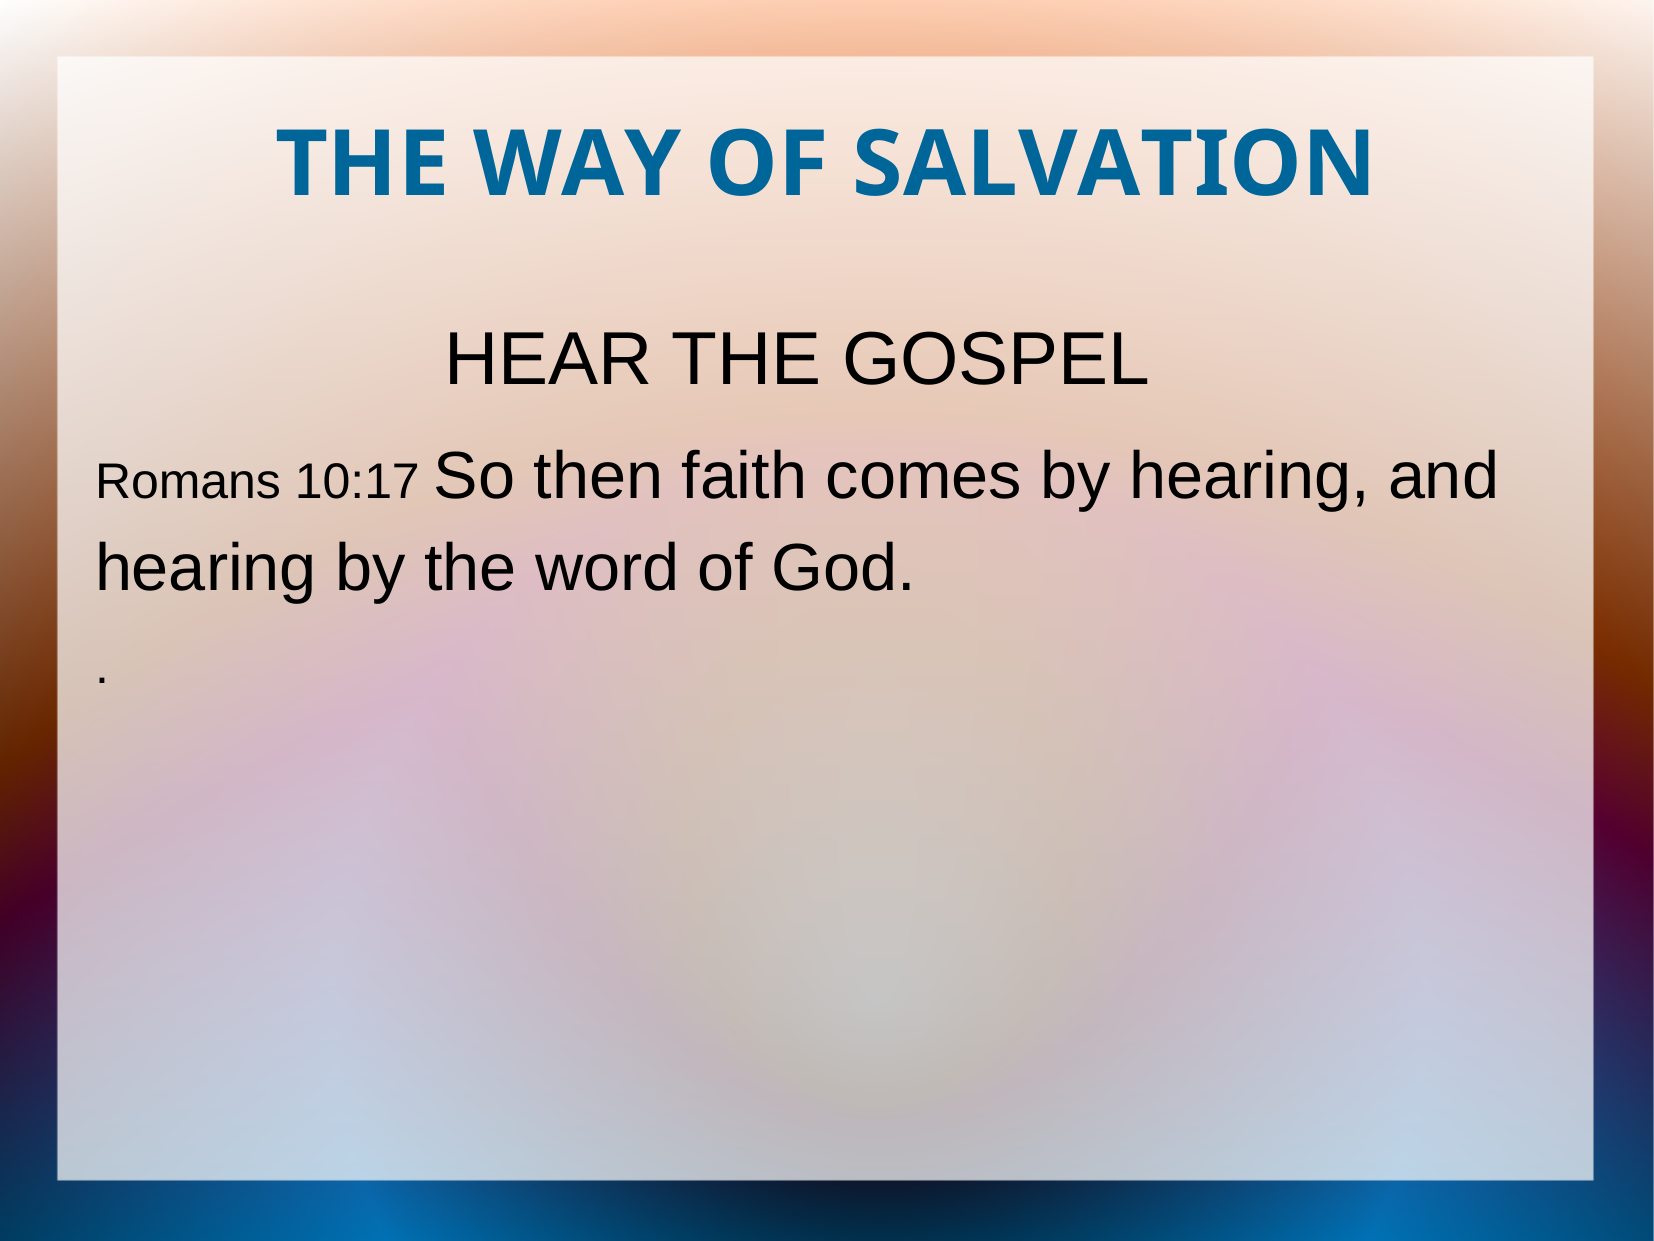

# THE WAY OF SALVATION
HEAR THE GOSPEL
Romans 10:17 So then faith comes by hearing, and hearing by the word of God.
.